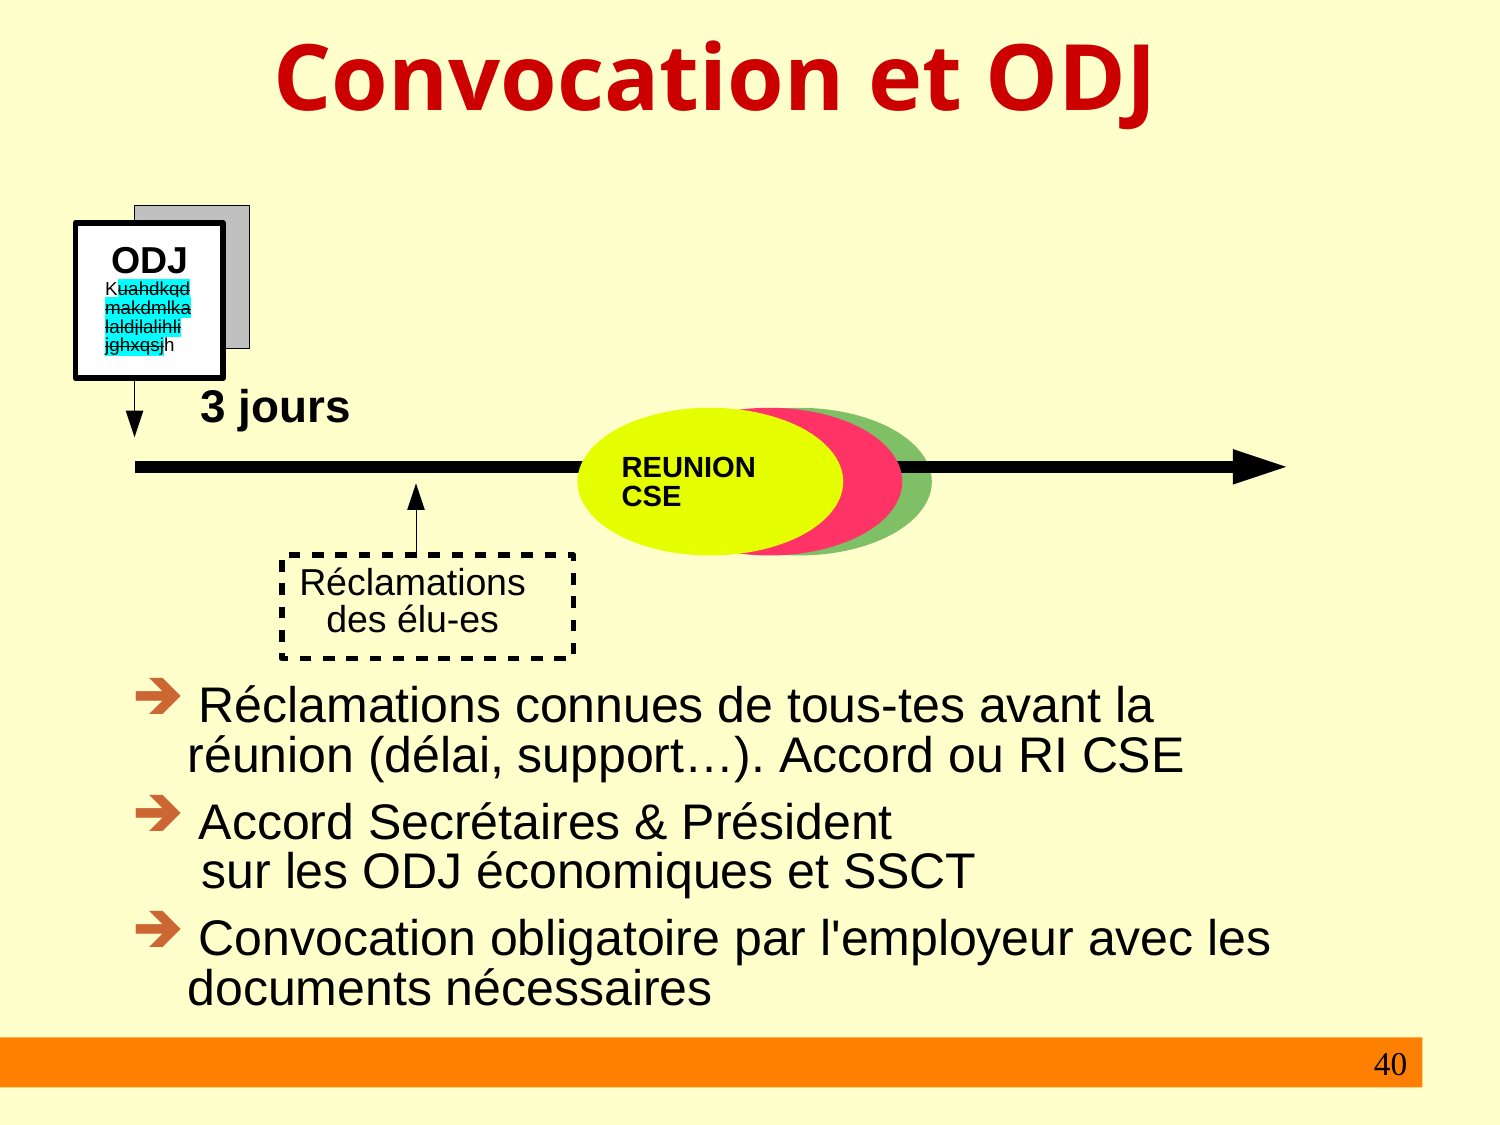

# Convocation et ODJ
ODJ
Kuahdkqdmakdmlkalaldjlalihli
jghxqsjh
3 jours
REUNION
CSE
Réclamations
des élu-es
 Réclamations connues de tous-tes avant la réunion (délai, support…). Accord ou RI CSE
 Accord Secrétaires & Président
 sur les ODJ économiques et SSCT
 Convocation obligatoire par l'employeur avec les documents nécessaires